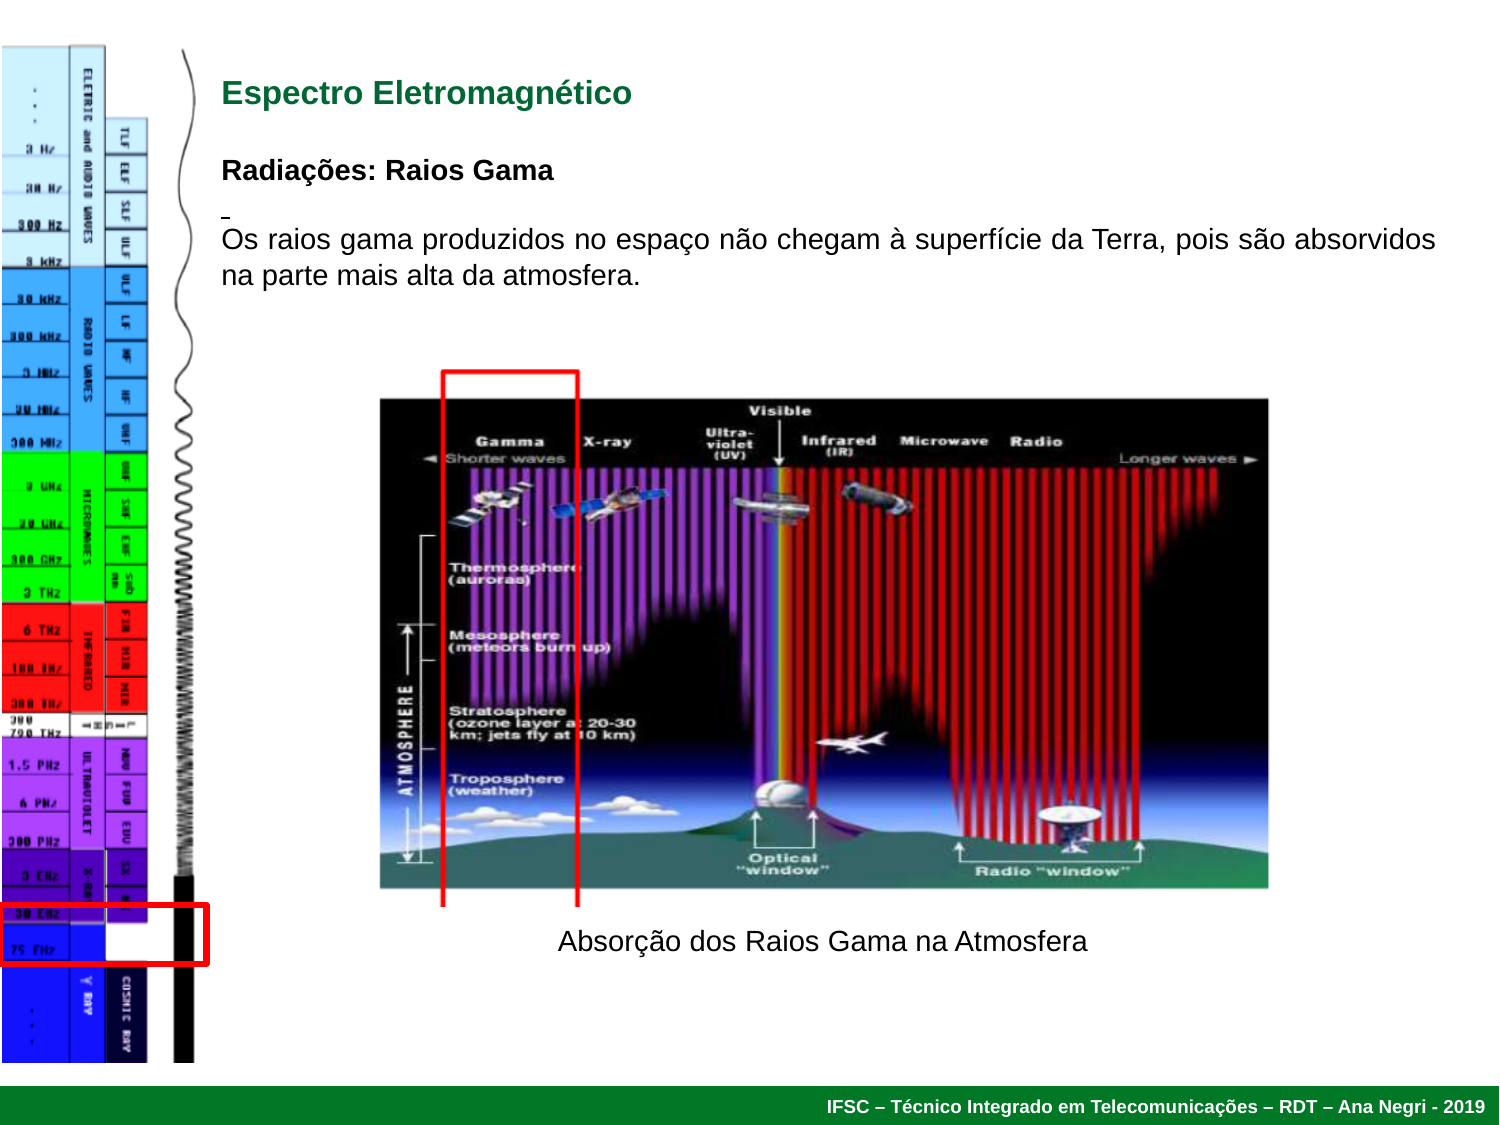

Espectro Eletromagnético
Radiações: Raios Gama
Os raios gama produzidos no espaço não chegam à superfície da Terra, pois são absorvidos na parte mais alta da atmosfera.
Subtração
Absorção dos Raios Gama na Atmosfera
IFSC – Técnico Integrado em Telecomunicações – RDT – Ana Negri - 2019